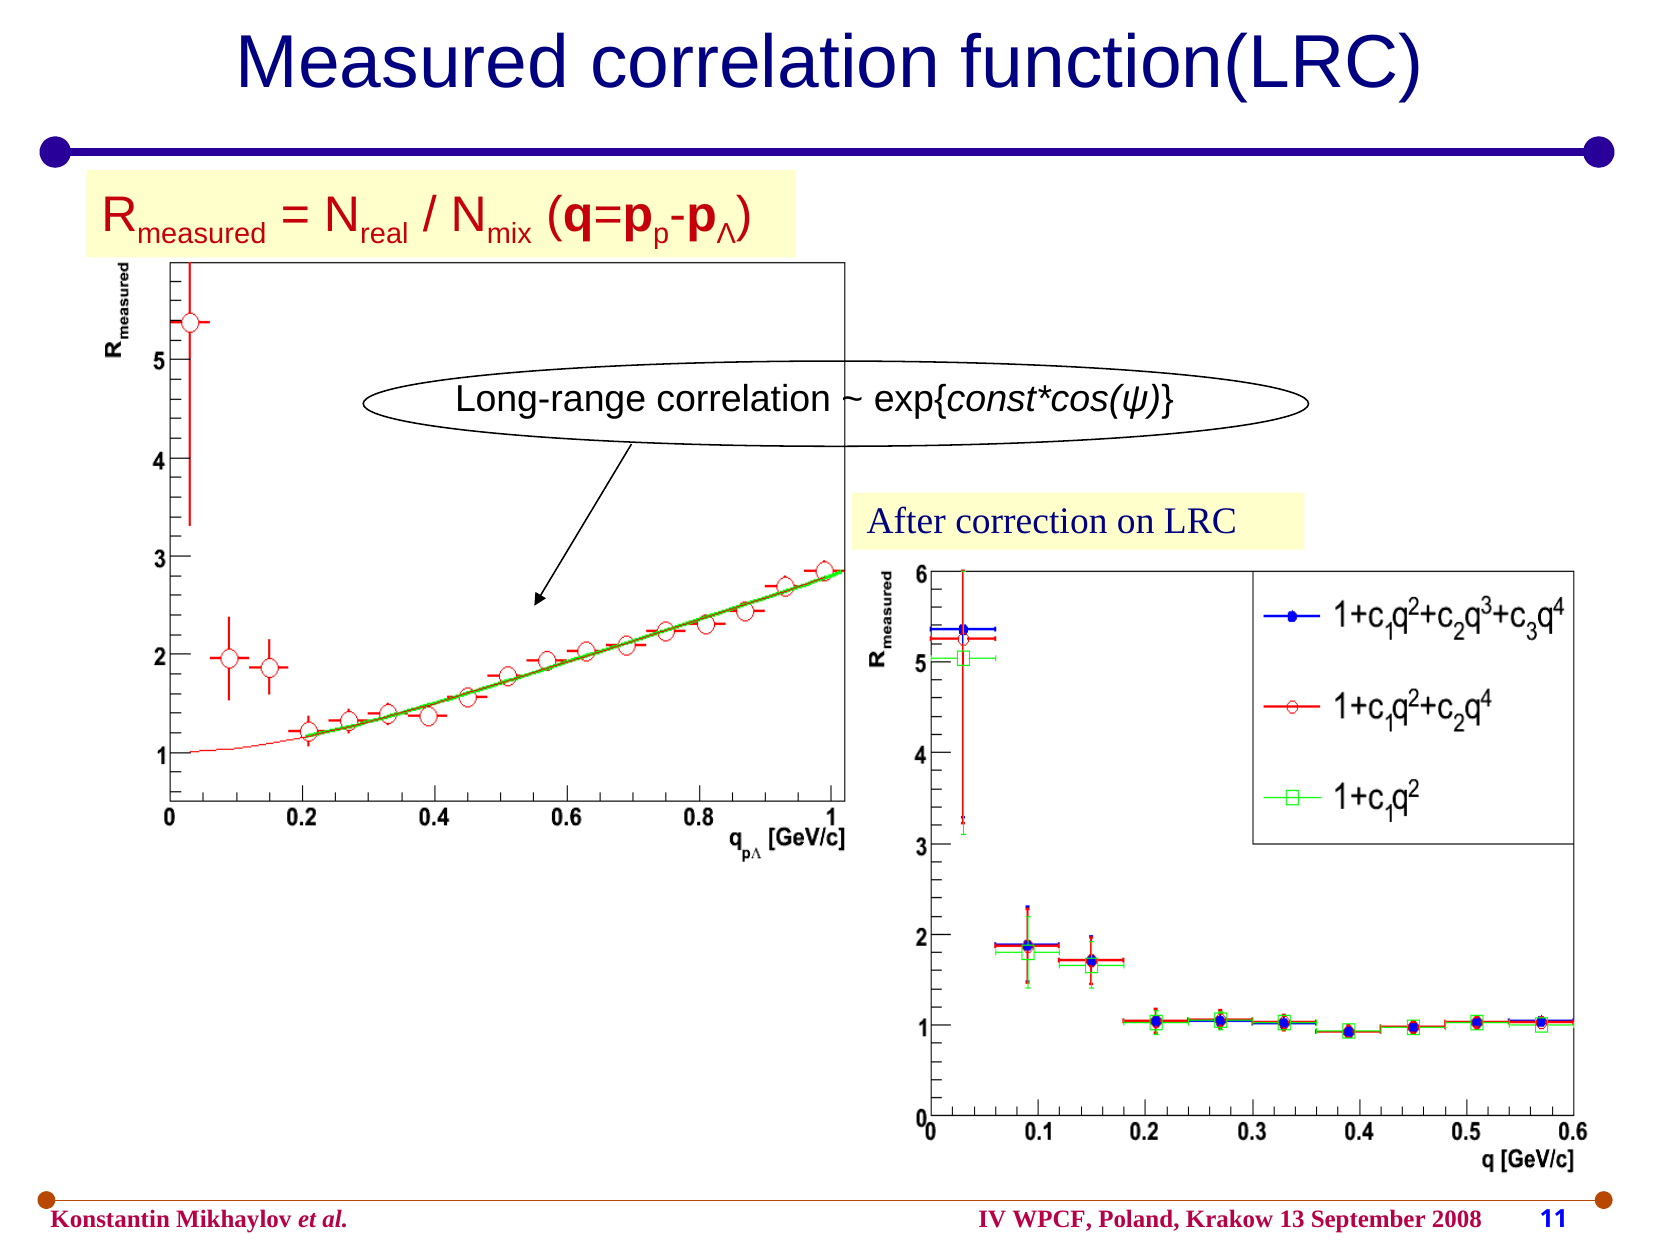

Measured correlation function(LRC)‏
Rmeasured = Nreal / Nmix (q=pp-pΛ)‏
Long-range correlation ~ exp{const*cos(ψ)}
After correction on LRC
Konstantin Mikhaylov et al. IV WPCF, Poland, Krakow 13 September 2008